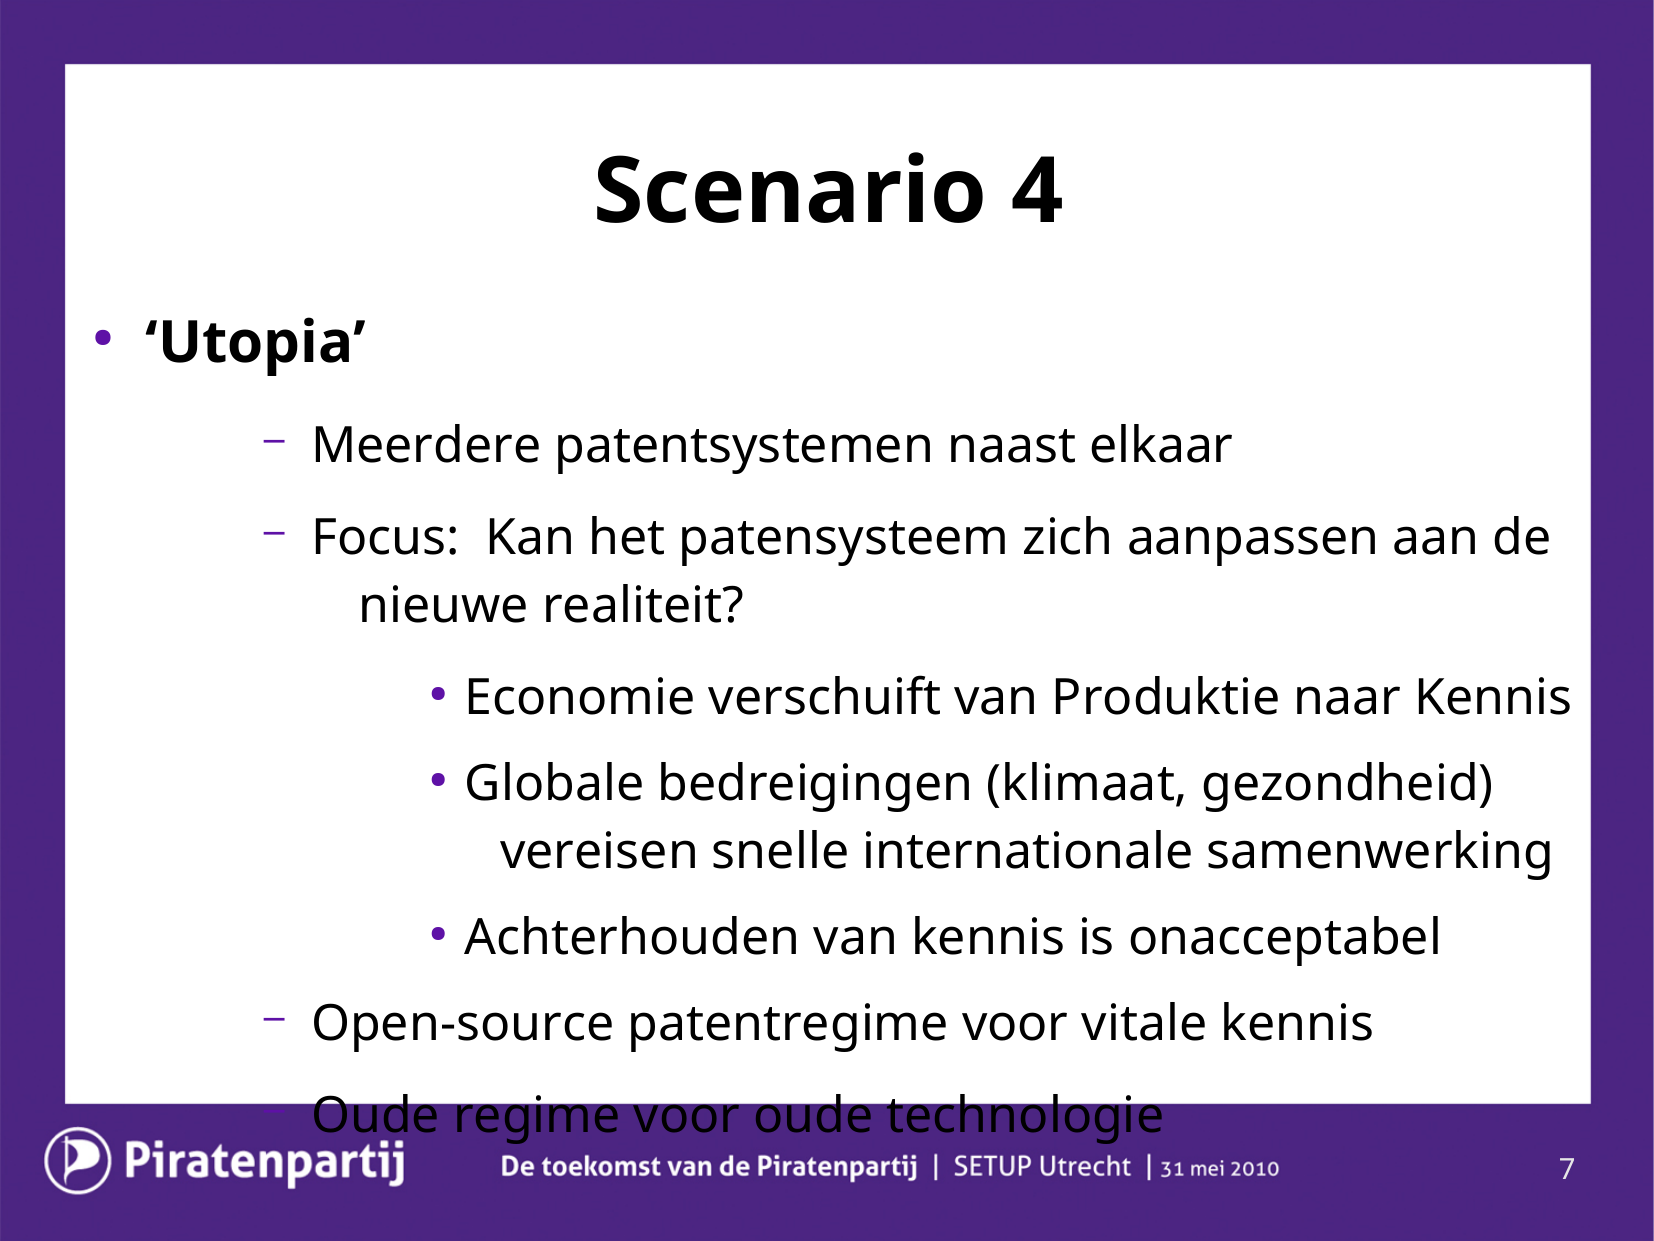

# Scenario 4
‘Utopia’
Meerdere patentsystemen naast elkaar
Focus: Kan het patensysteem zich aanpassen aan de nieuwe realiteit?
Economie verschuift van Produktie naar Kennis
Globale bedreigingen (klimaat, gezondheid) vereisen snelle internationale samenwerking
Achterhouden van kennis is onacceptabel
Open-source patentregime voor vitale kennis
Oude regime voor oude technologie
7